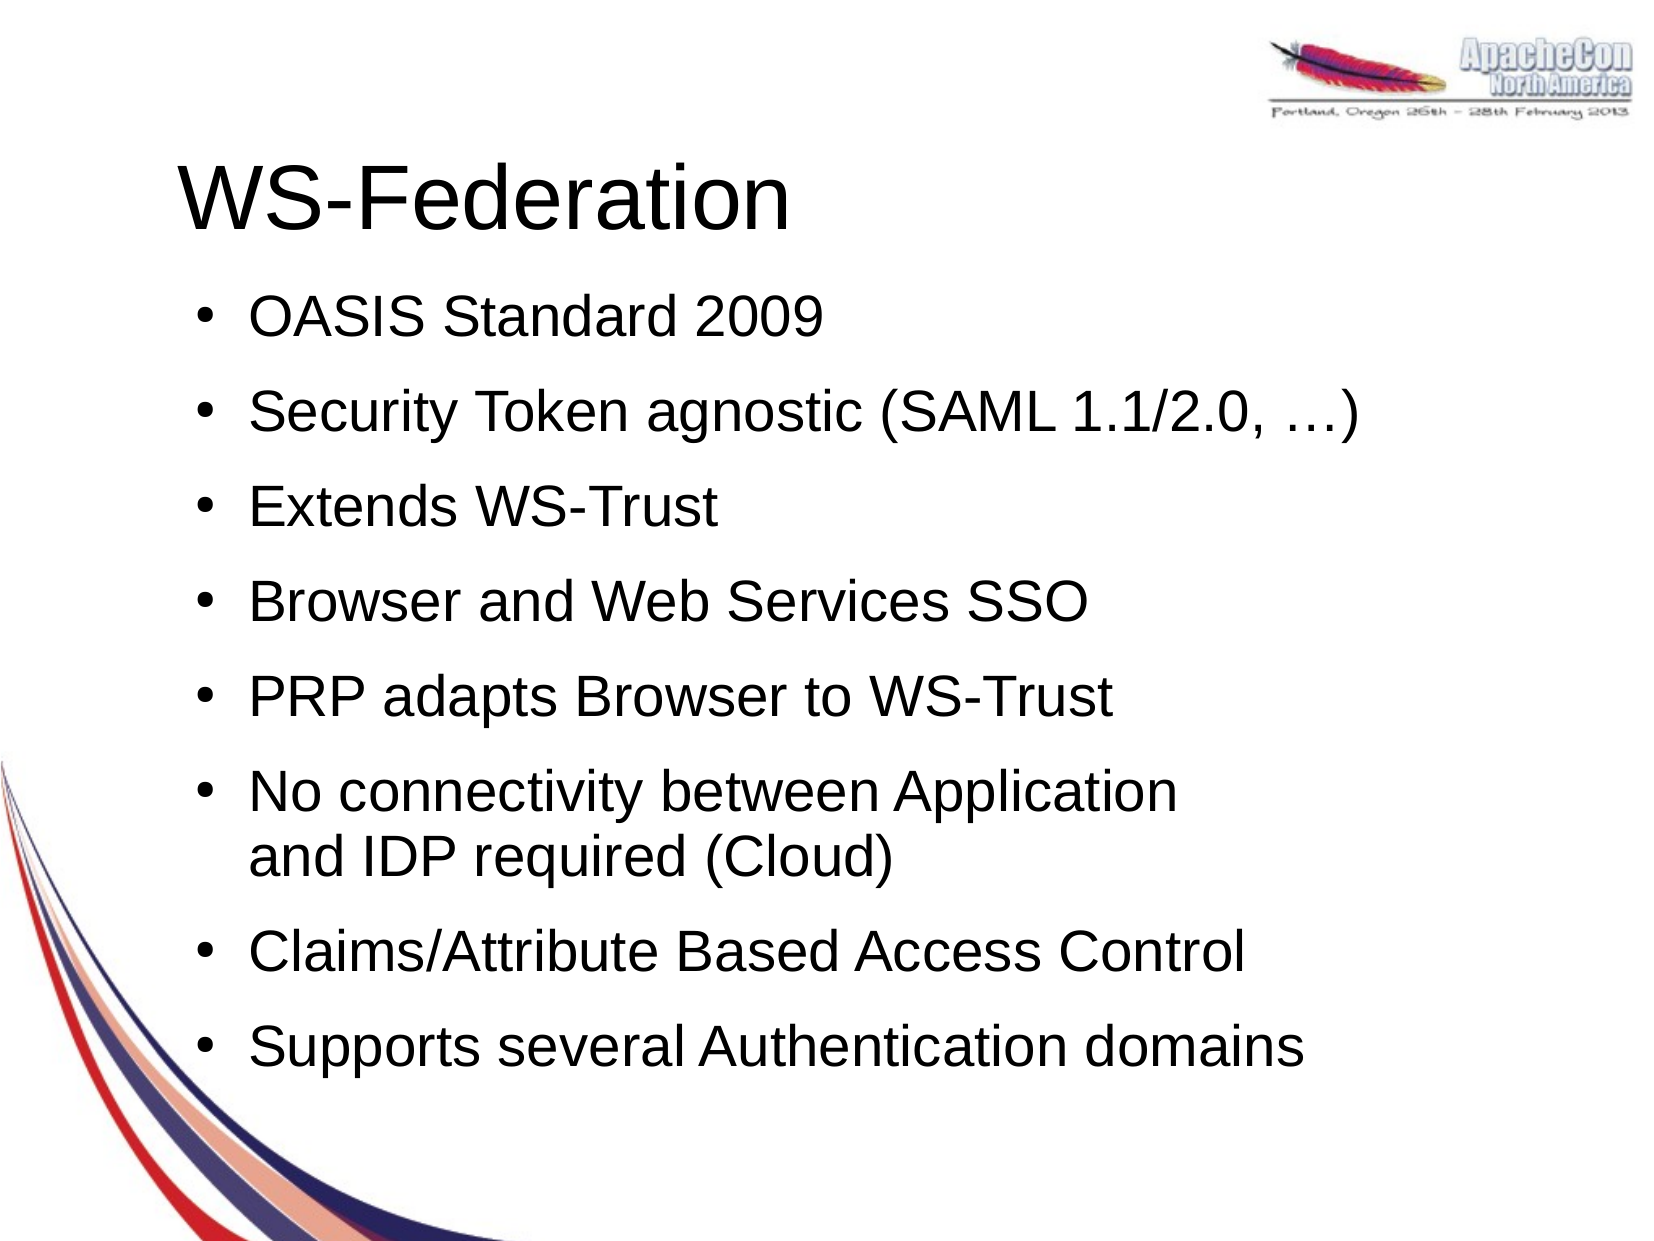

# WS-Federation
OASIS Standard 2009
Security Token agnostic (SAML 1.1/2.0, …)
Extends WS-Trust
Browser and Web Services SSO
PRP adapts Browser to WS-Trust
No connectivity between Application
and IDP required (Cloud)
Claims/Attribute Based Access Control
Supports several Authentication domains